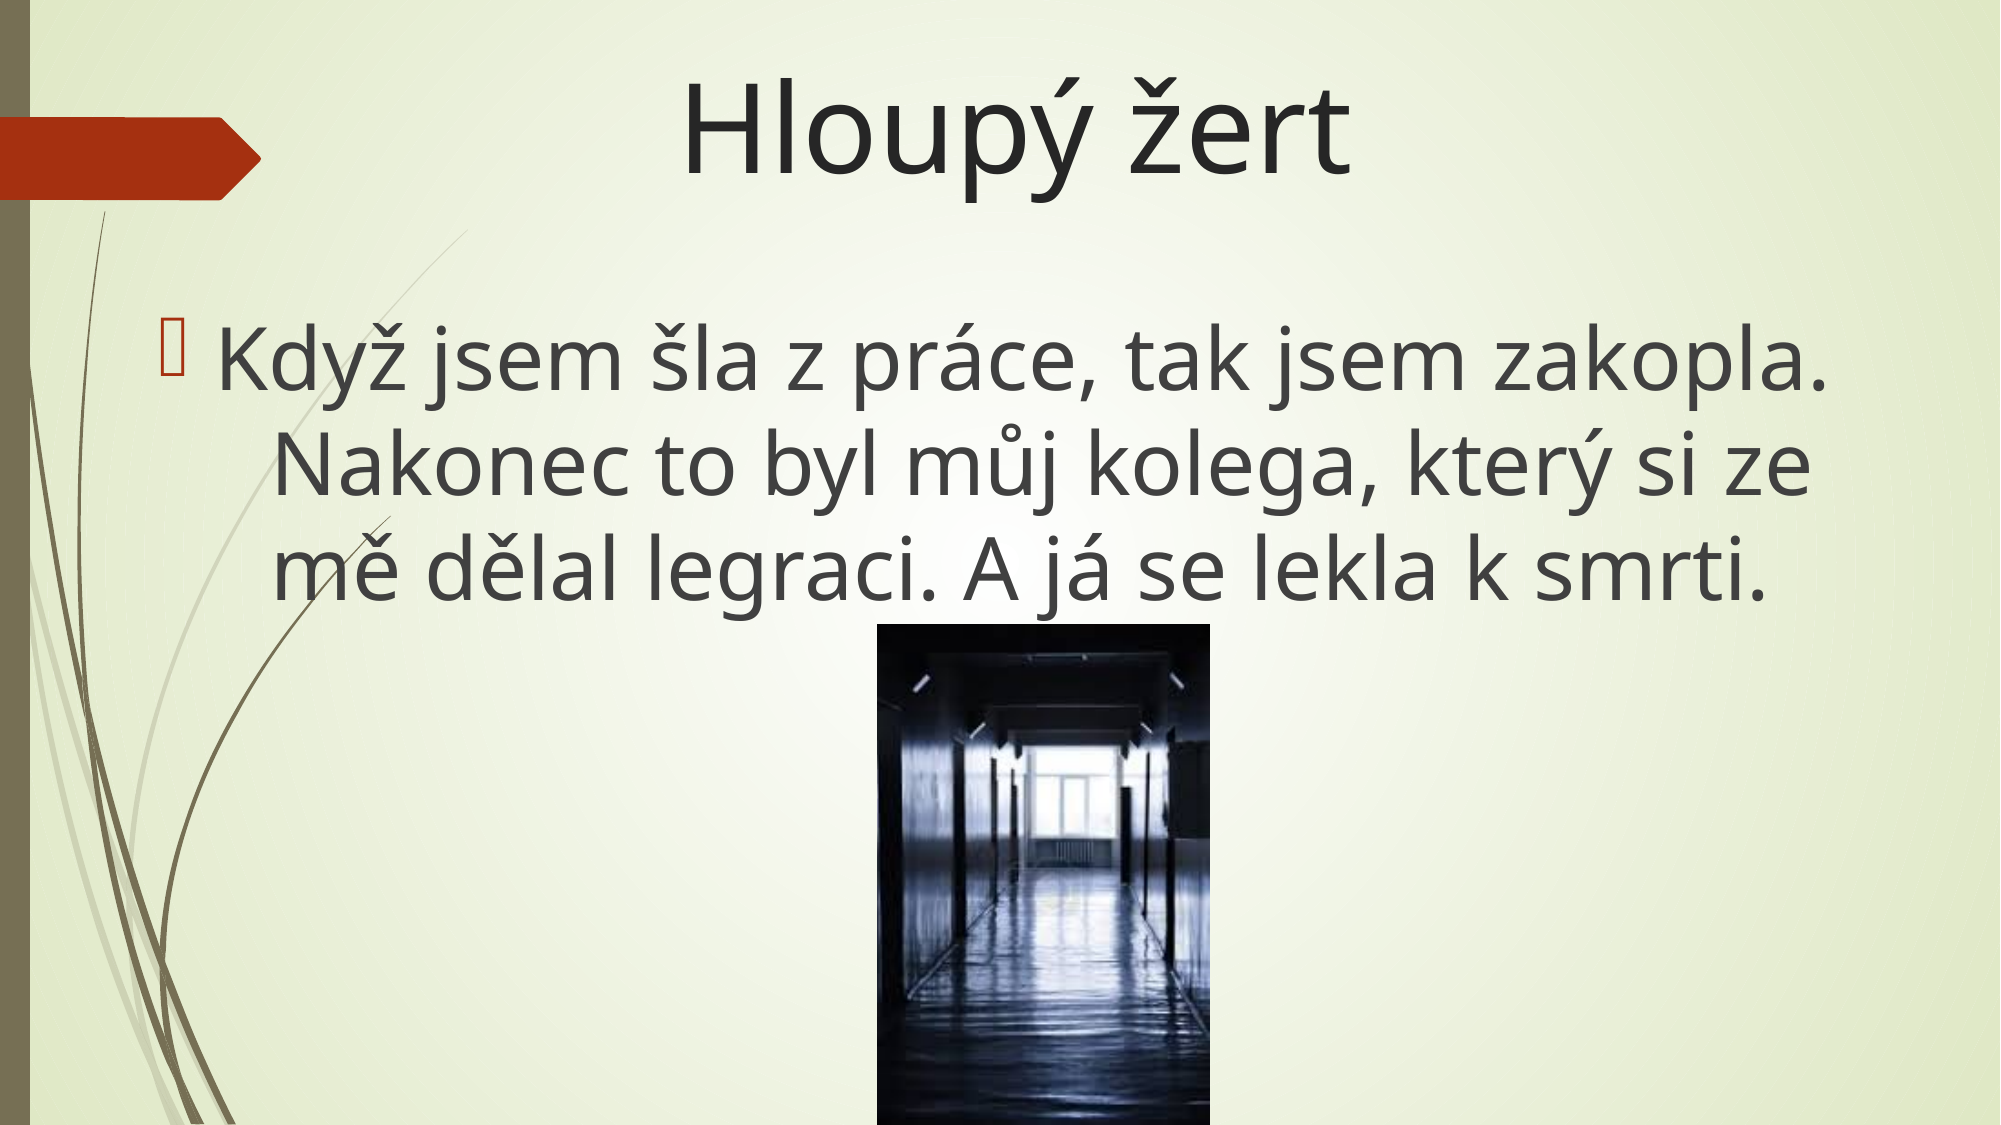

# Hloupý žert
Když jsem šla z práce, tak jsem zakopla. Nakonec to byl můj kolega, který si ze mě dělal legraci. A já se lekla k smrti.